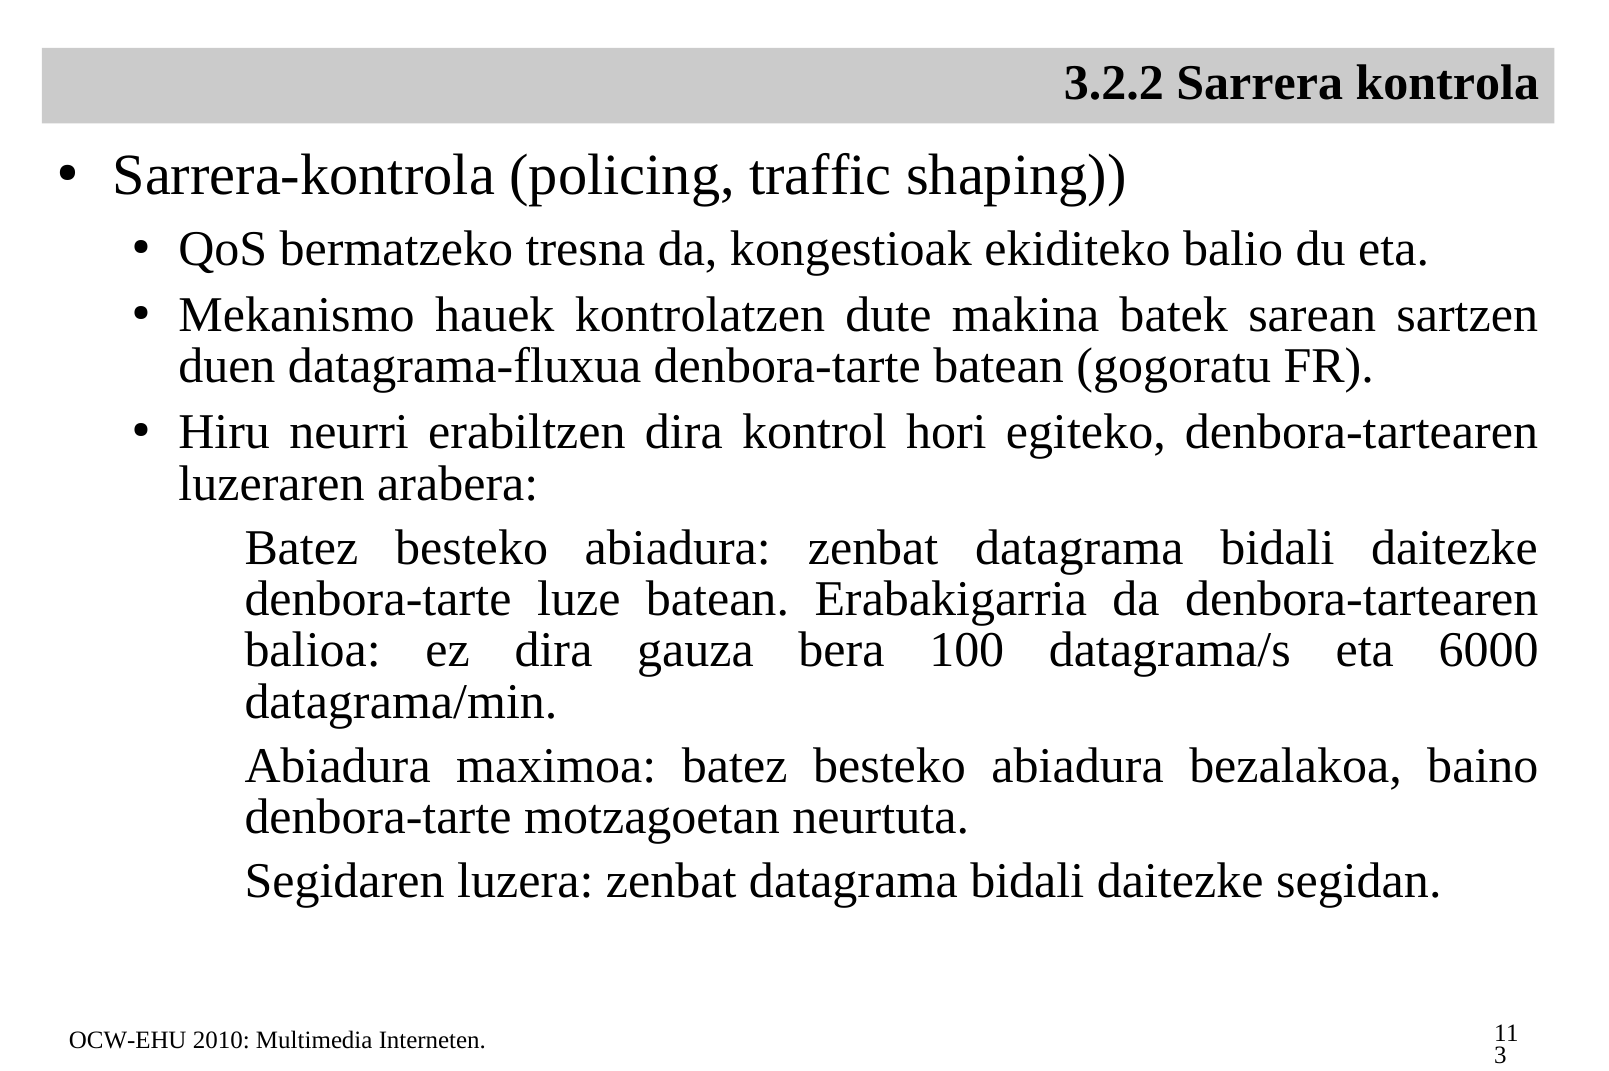

3.2.2 Sarrera kontrola
# Sarrera-kontrola (policing, traffic shaping))
QoS bermatzeko tresna da, kongestioak ekiditeko balio du eta.
Mekanismo hauek kontrolatzen dute makina batek sarean sartzen duen datagrama-fluxua denbora-tarte batean (gogoratu FR).
Hiru neurri erabiltzen dira kontrol hori egiteko, denbora-tartearen luzeraren arabera:
Batez besteko abiadura: zenbat datagrama bidali daitezke denbora-tarte luze batean. Erabakigarria da denbora-tartearen balioa: ez dira gauza bera 100 datagrama/s eta 6000 datagrama/min.
Abiadura maximoa: batez besteko abiadura bezalakoa, baino denbora-tarte motzagoetan neurtuta.
Segidaren luzera: zenbat datagrama bidali daitezke segidan.
113